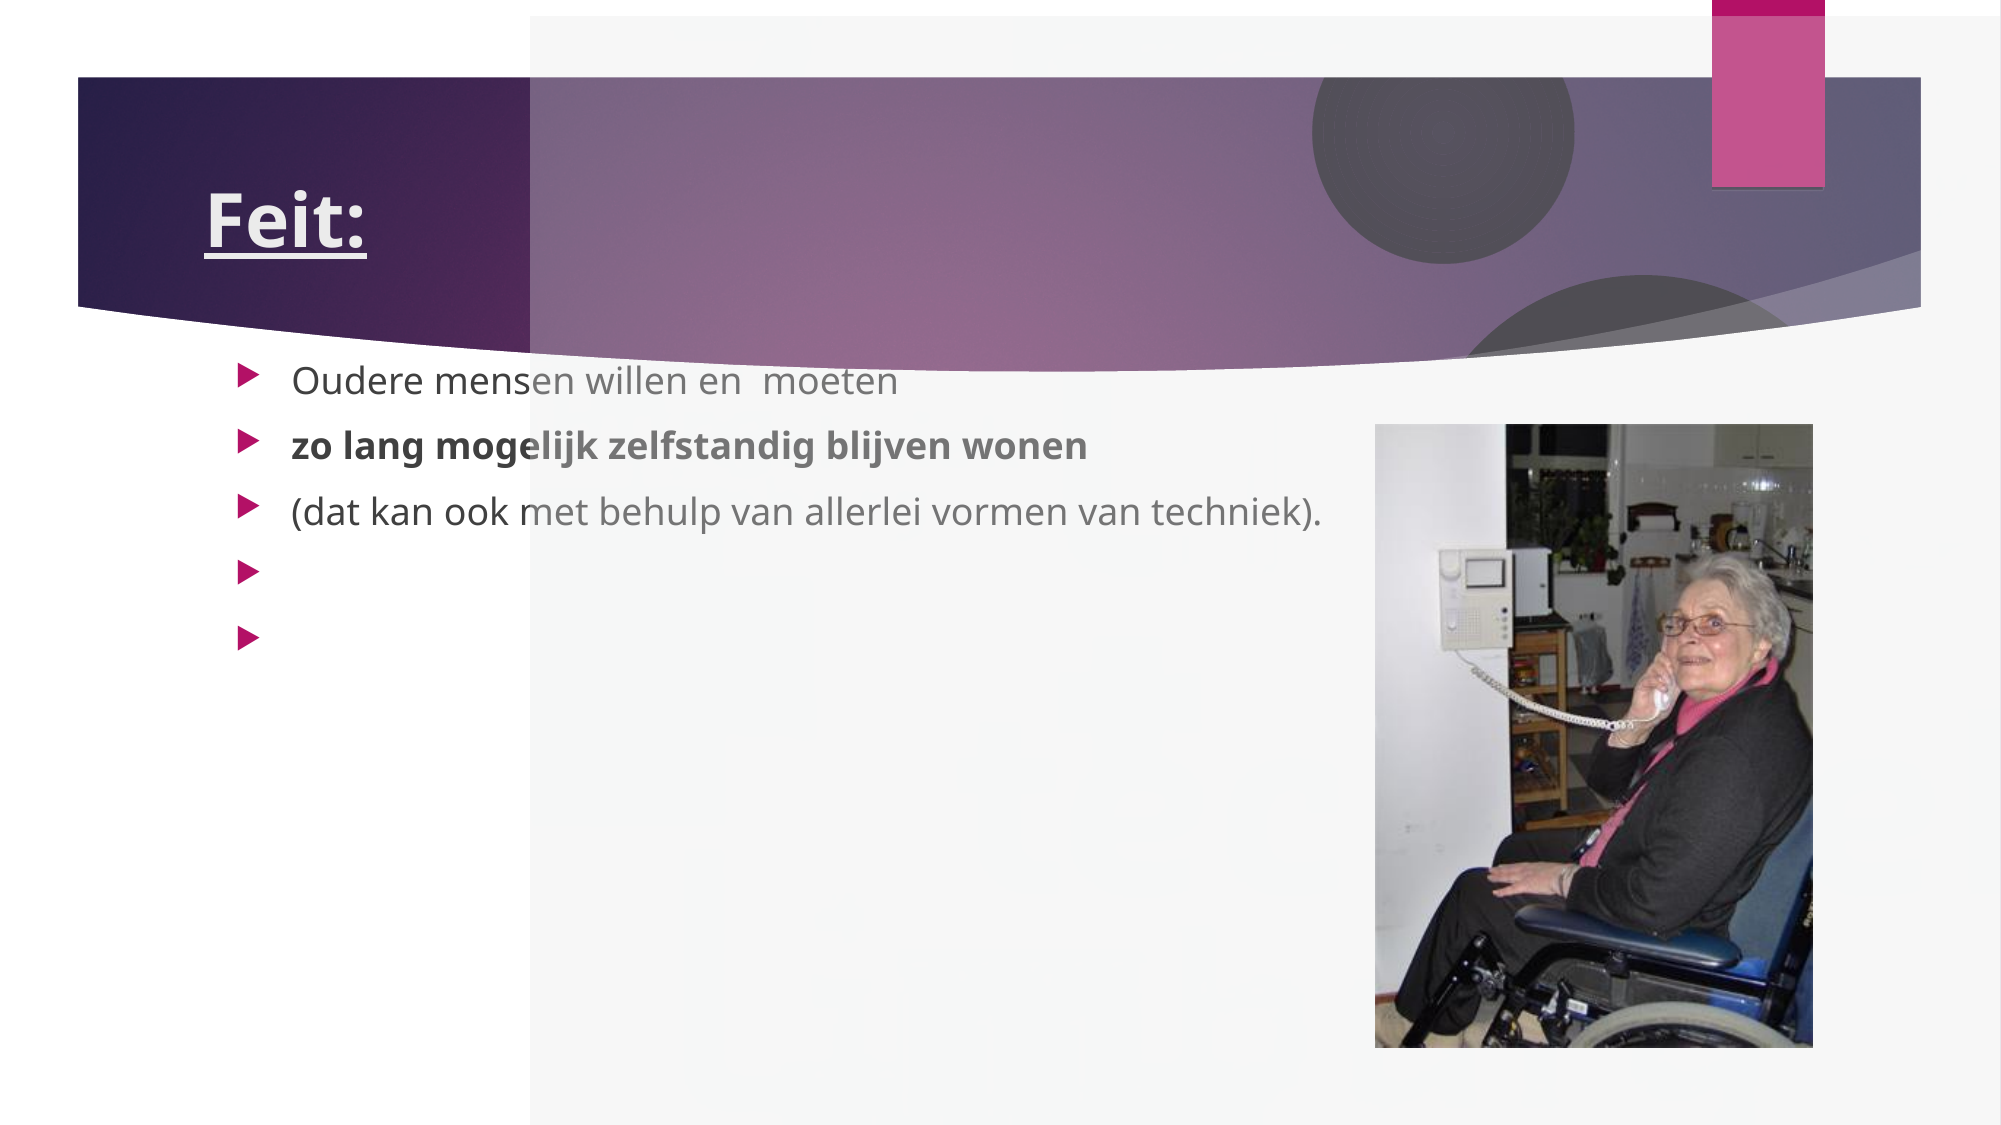

# Feit:
Oudere mensen willen en moeten
zo lang mogelijk zelfstandig blijven wonen
(dat kan ook met behulp van allerlei vormen van techniek).